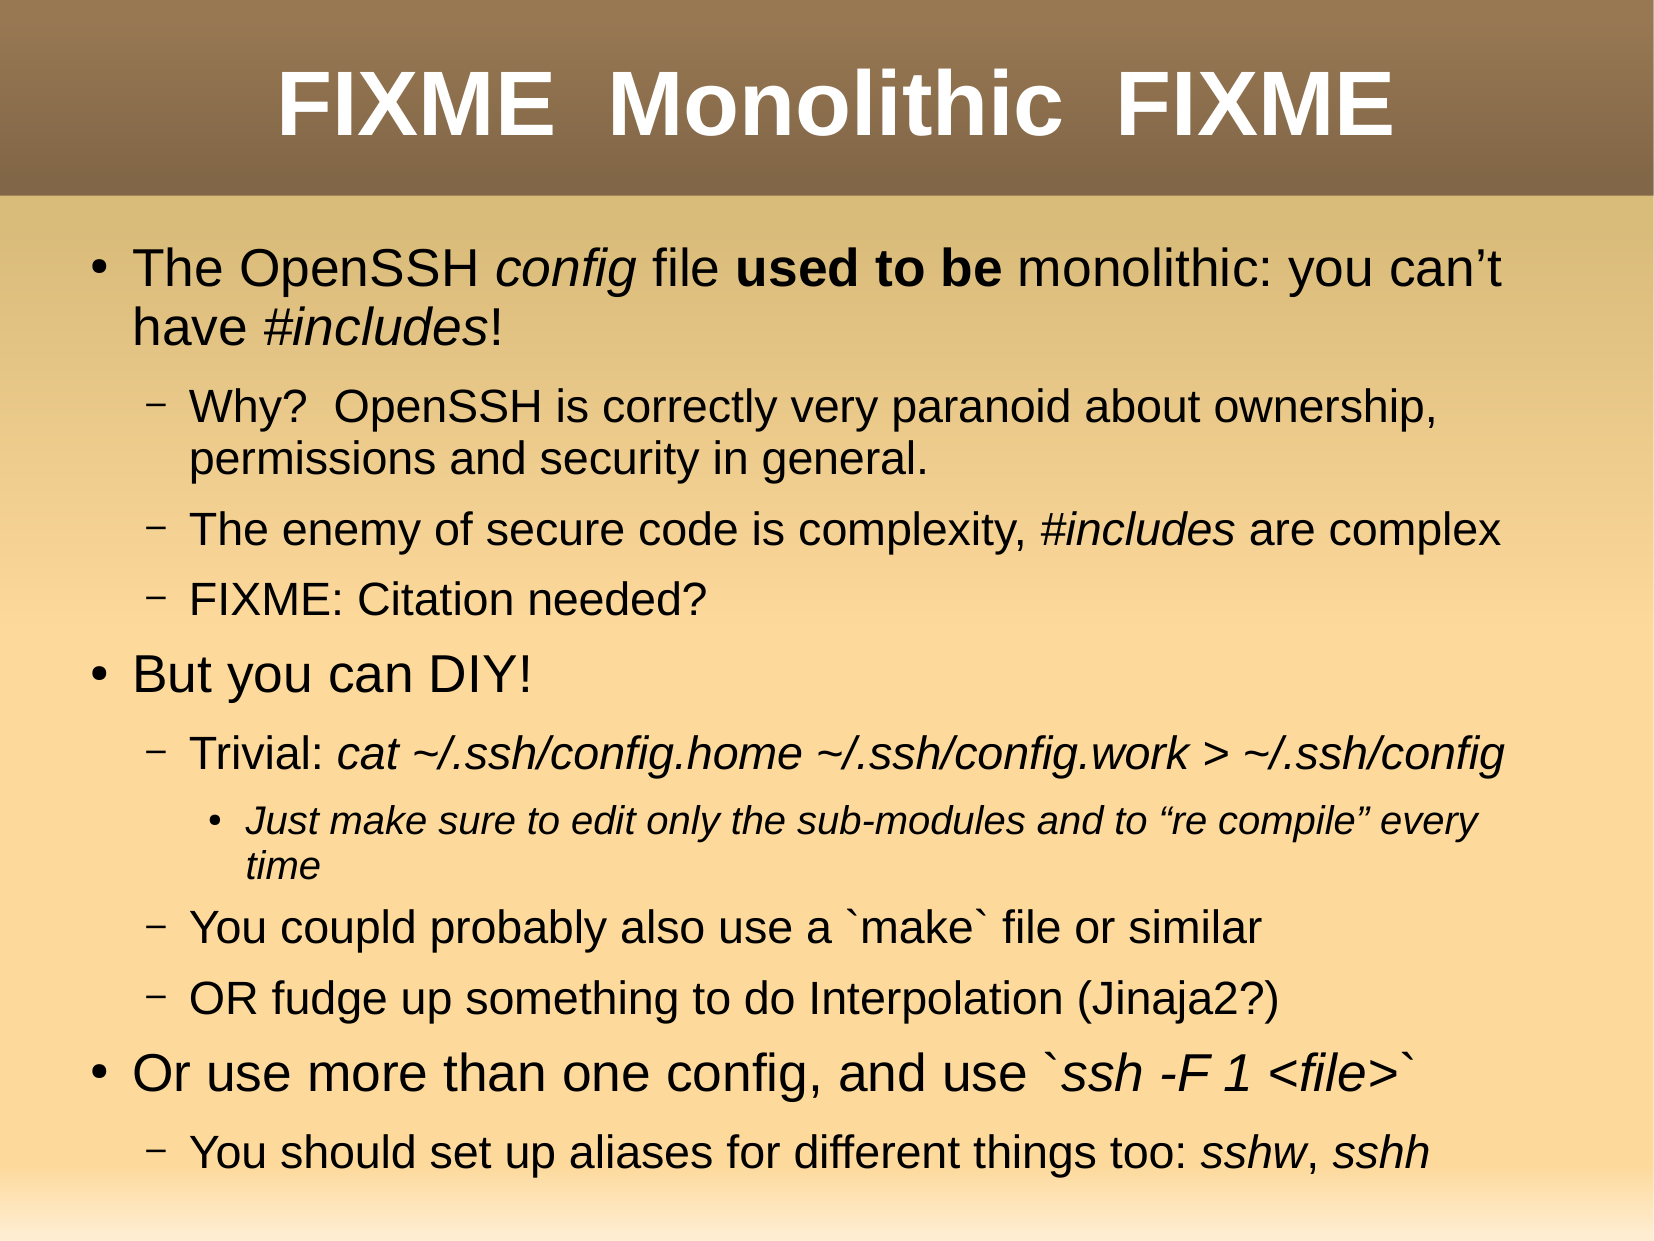

# FIXME Monolithic FIXME
The OpenSSH config file used to be monolithic: you can’t have #includes!
Why? OpenSSH is correctly very paranoid about ownership, permissions and security in general.
The enemy of secure code is complexity, #includes are complex
FIXME: Citation needed?
But you can DIY!
Trivial: cat ~/.ssh/config.home ~/.ssh/config.work > ~/.ssh/config
Just make sure to edit only the sub-modules and to “re compile” every time
You coupld probably also use a `make` file or similar
OR fudge up something to do Interpolation (Jinaja2?)
Or use more than one config, and use `ssh -F 1 <file>`
You should set up aliases for different things too: sshw, sshh